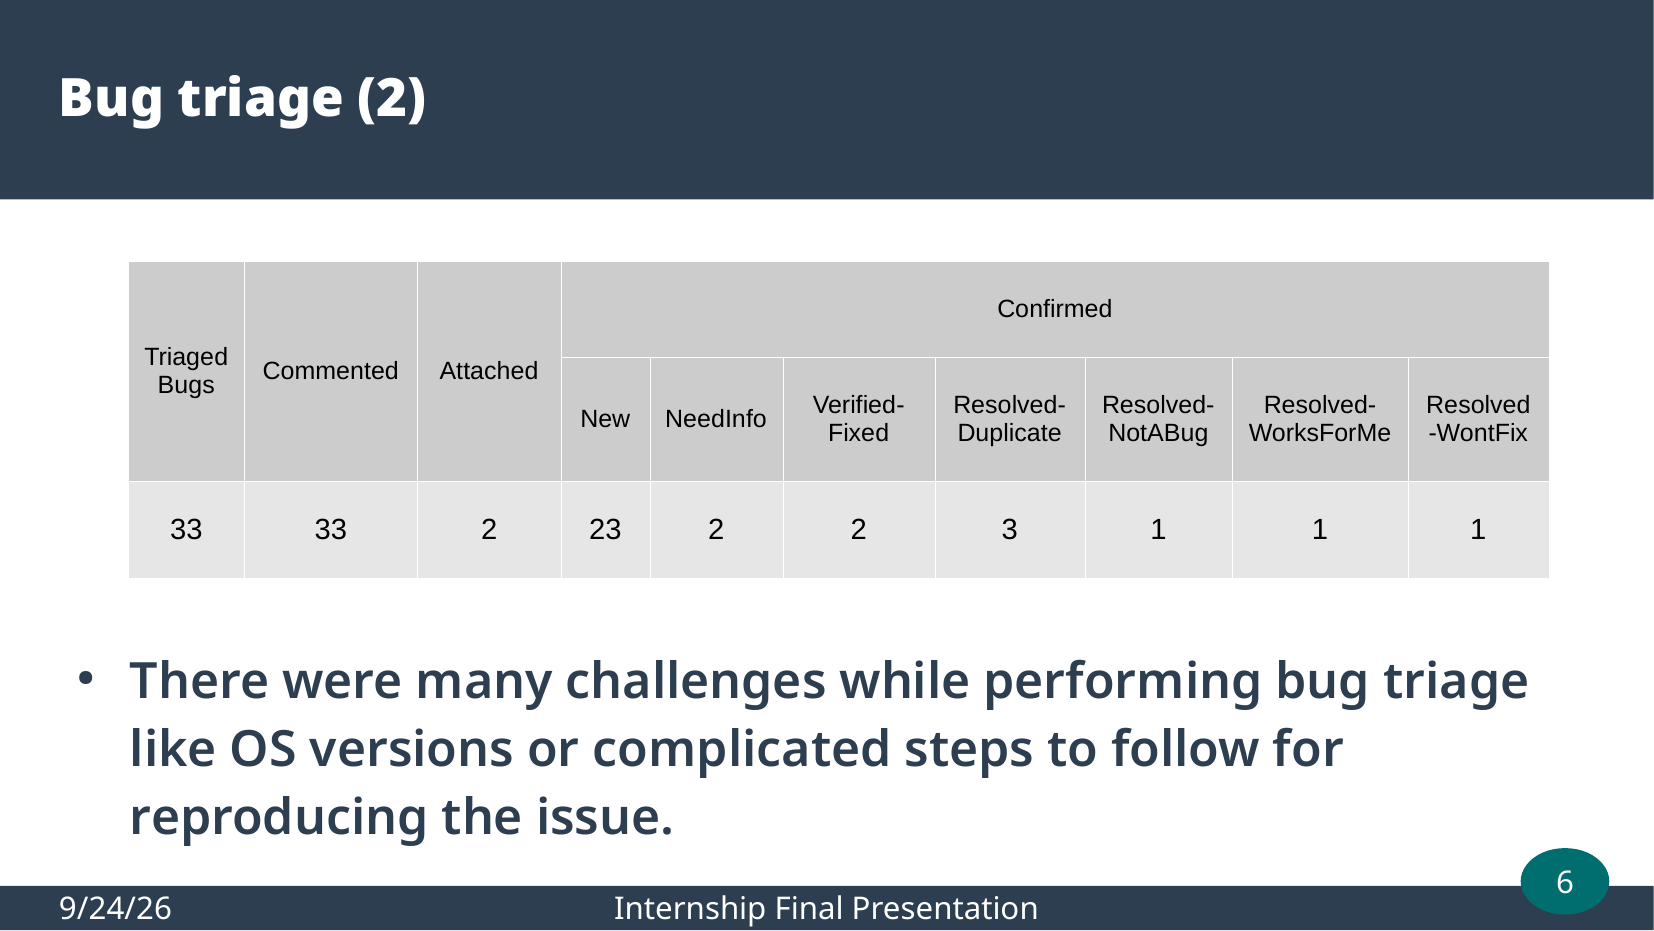

# Bug triage (2)
| Triaged Bugs | Commented | Attached | Confirmed | | | | | | |
| --- | --- | --- | --- | --- | --- | --- | --- | --- | --- |
| | | | New | NeedInfo | Verified-Fixed | Resolved-Duplicate | Resolved-NotABug | Resolved-WorksForMe | Resolved-WontFix |
| 33 | 33 | 2 | 23 | 2 | 2 | 3 | 1 | 1 | 1 |
There were many challenges while performing bug triage like OS versions or complicated steps to follow for reproducing the issue.
6
Internship Final Presentation